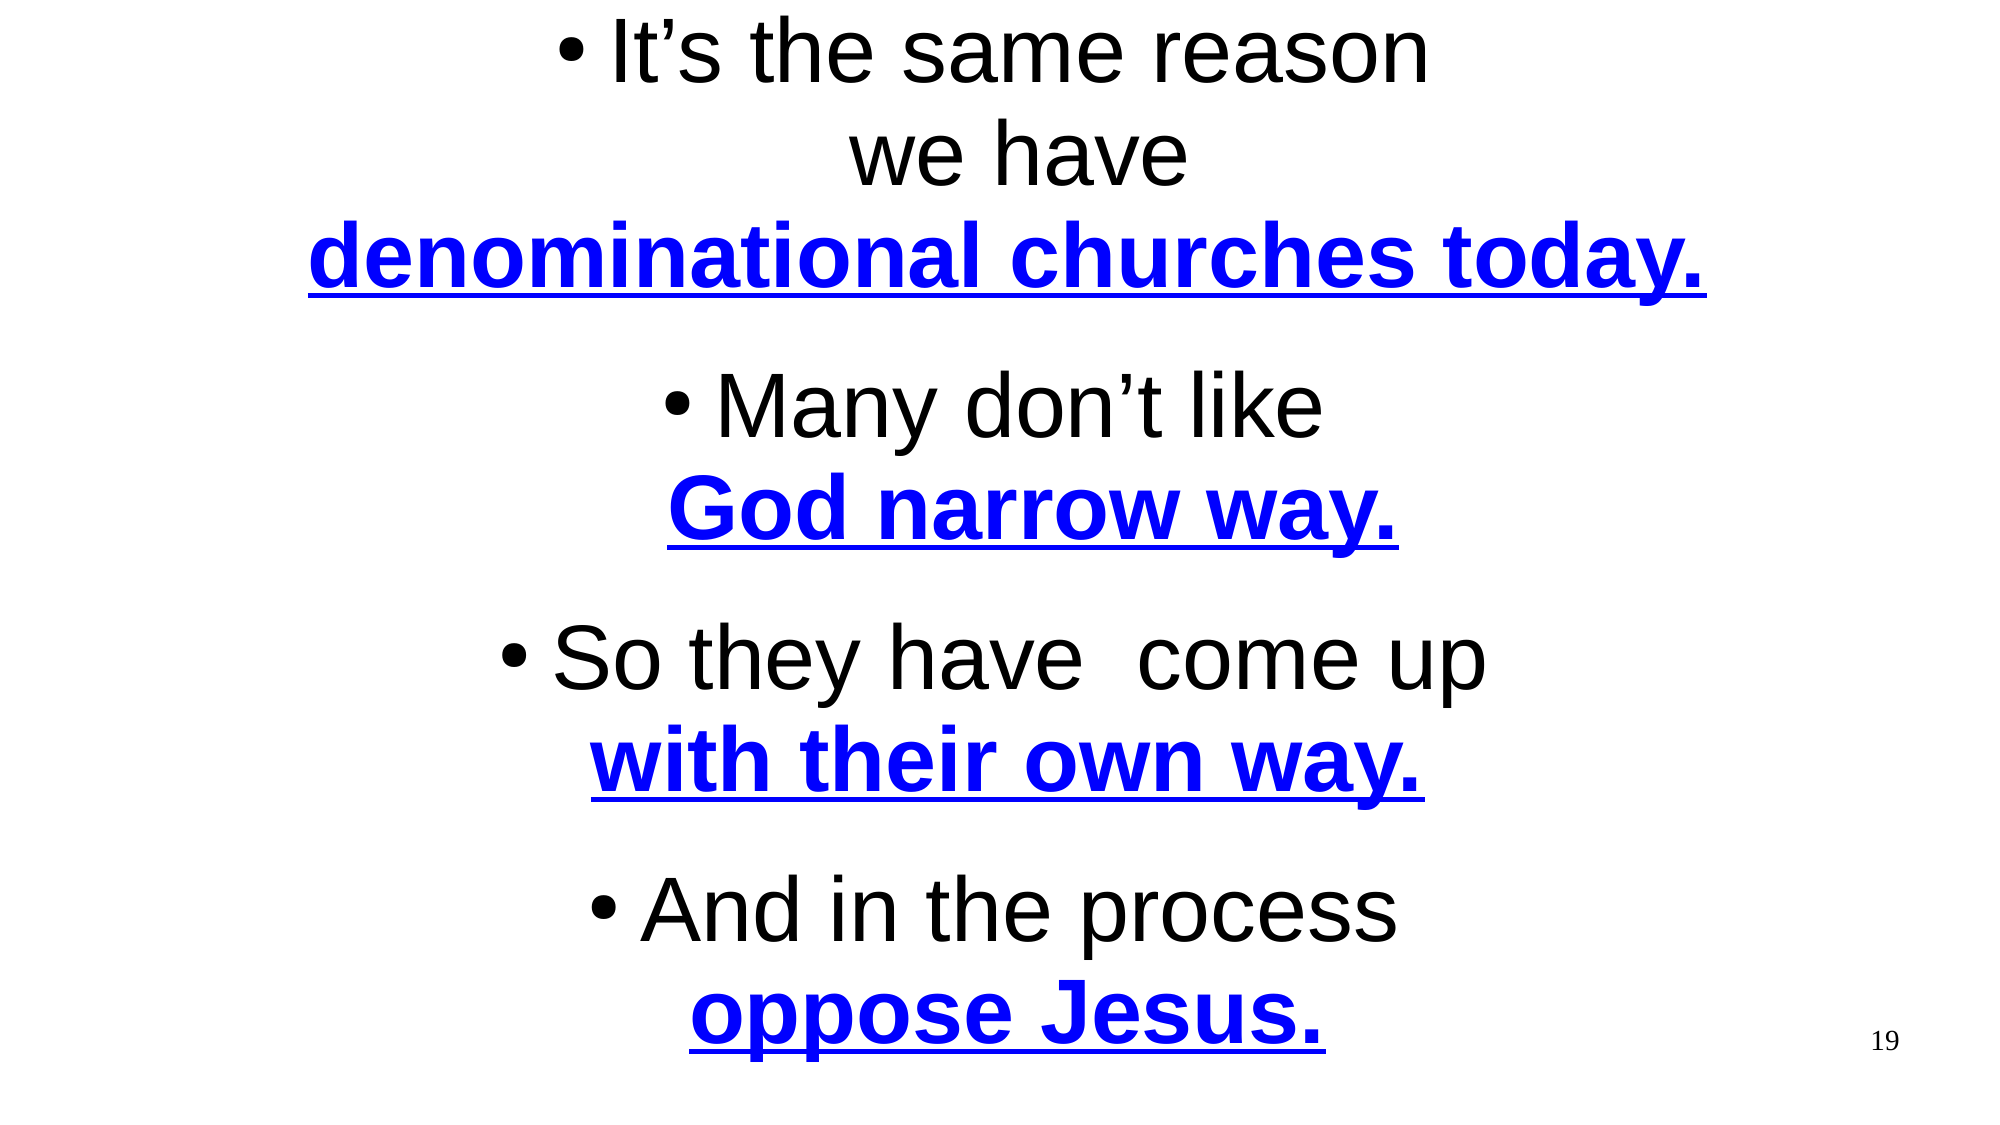

# It’s the same reason we have denominational churches today.
Many don’t like
God narrow way.
So they have come up
with their own way.
And in the process
oppose Jesus.
19